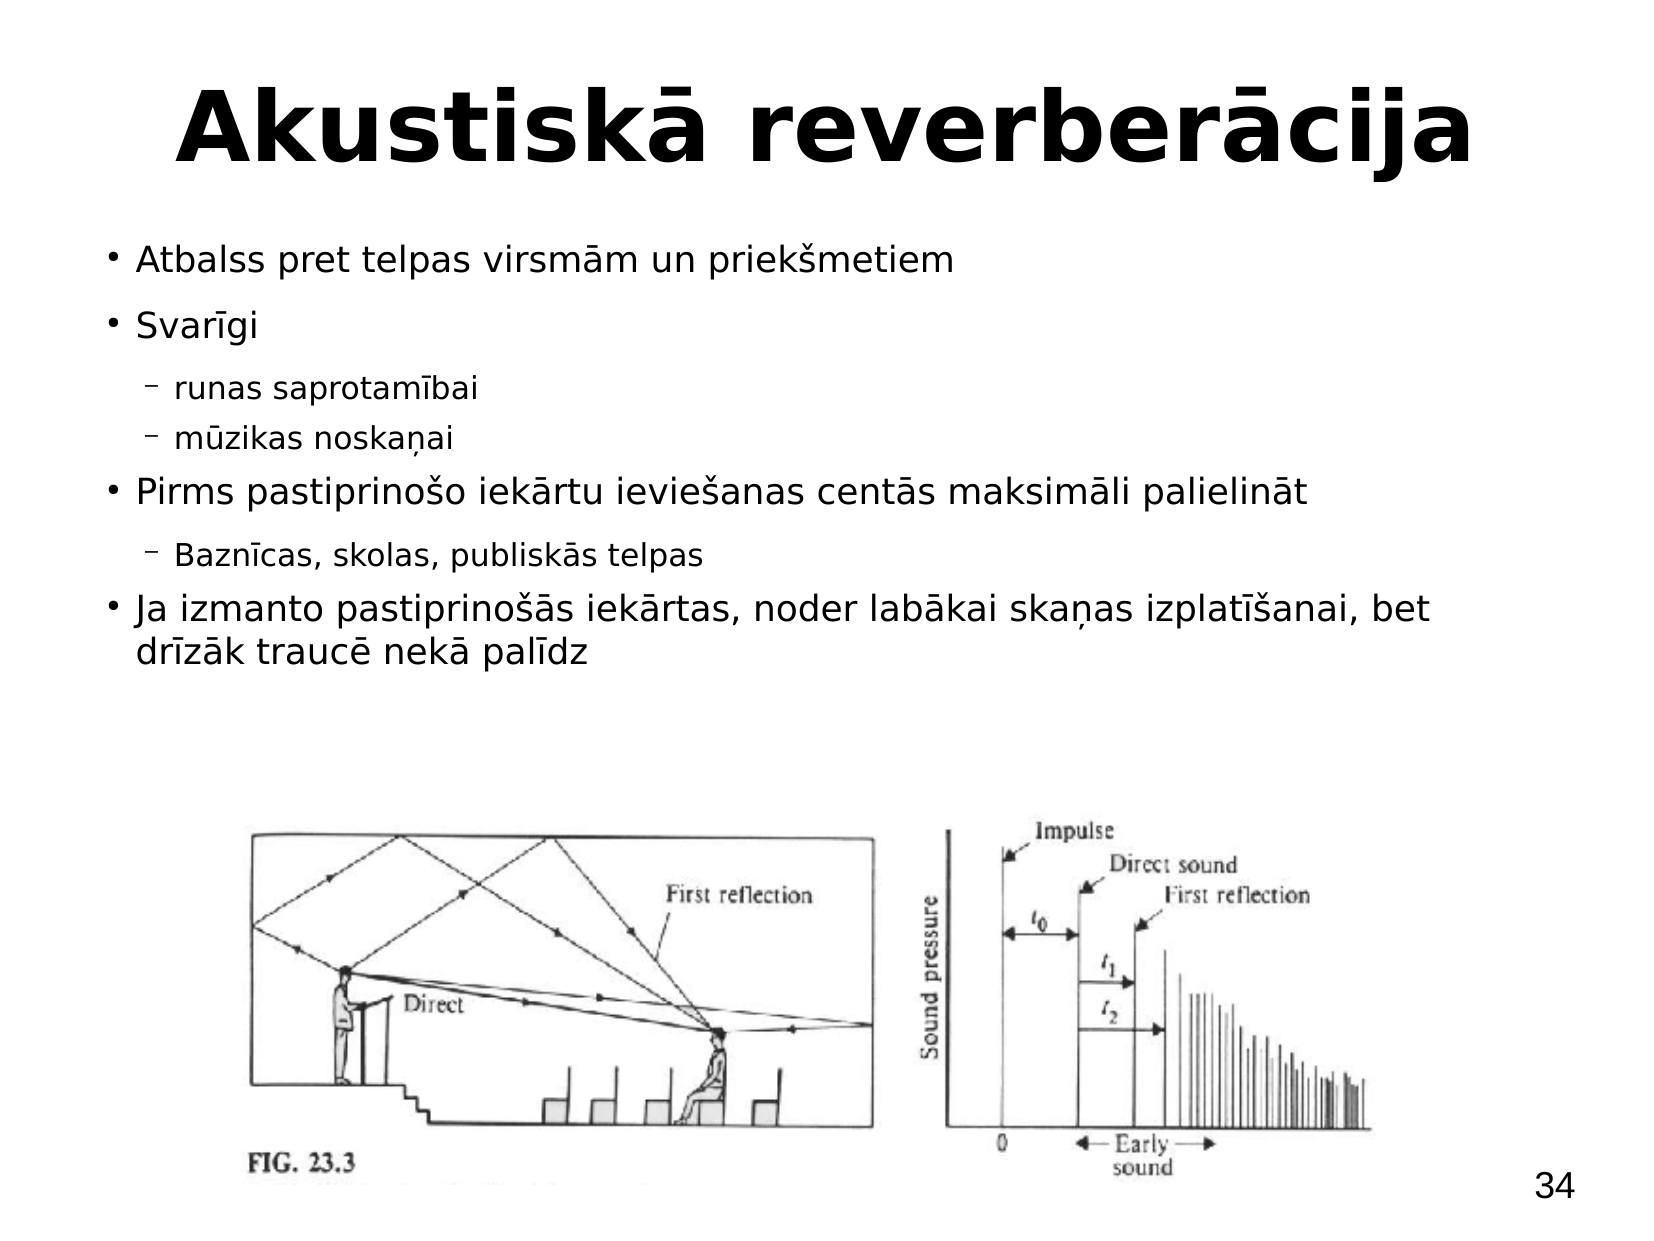

# Akustiskā reverberācija
Atbalss pret telpas virsmām un priekšmetiem
Svarīgi
runas saprotamībai
mūzikas noskaņai
Pirms pastiprinošo iekārtu ieviešanas centās maksimāli palielināt
Baznīcas, skolas, publiskās telpas
Ja izmanto pastiprinošās iekārtas, noder labākai skaņas izplatīšanai, bet drīzāk traucē nekā palīdz